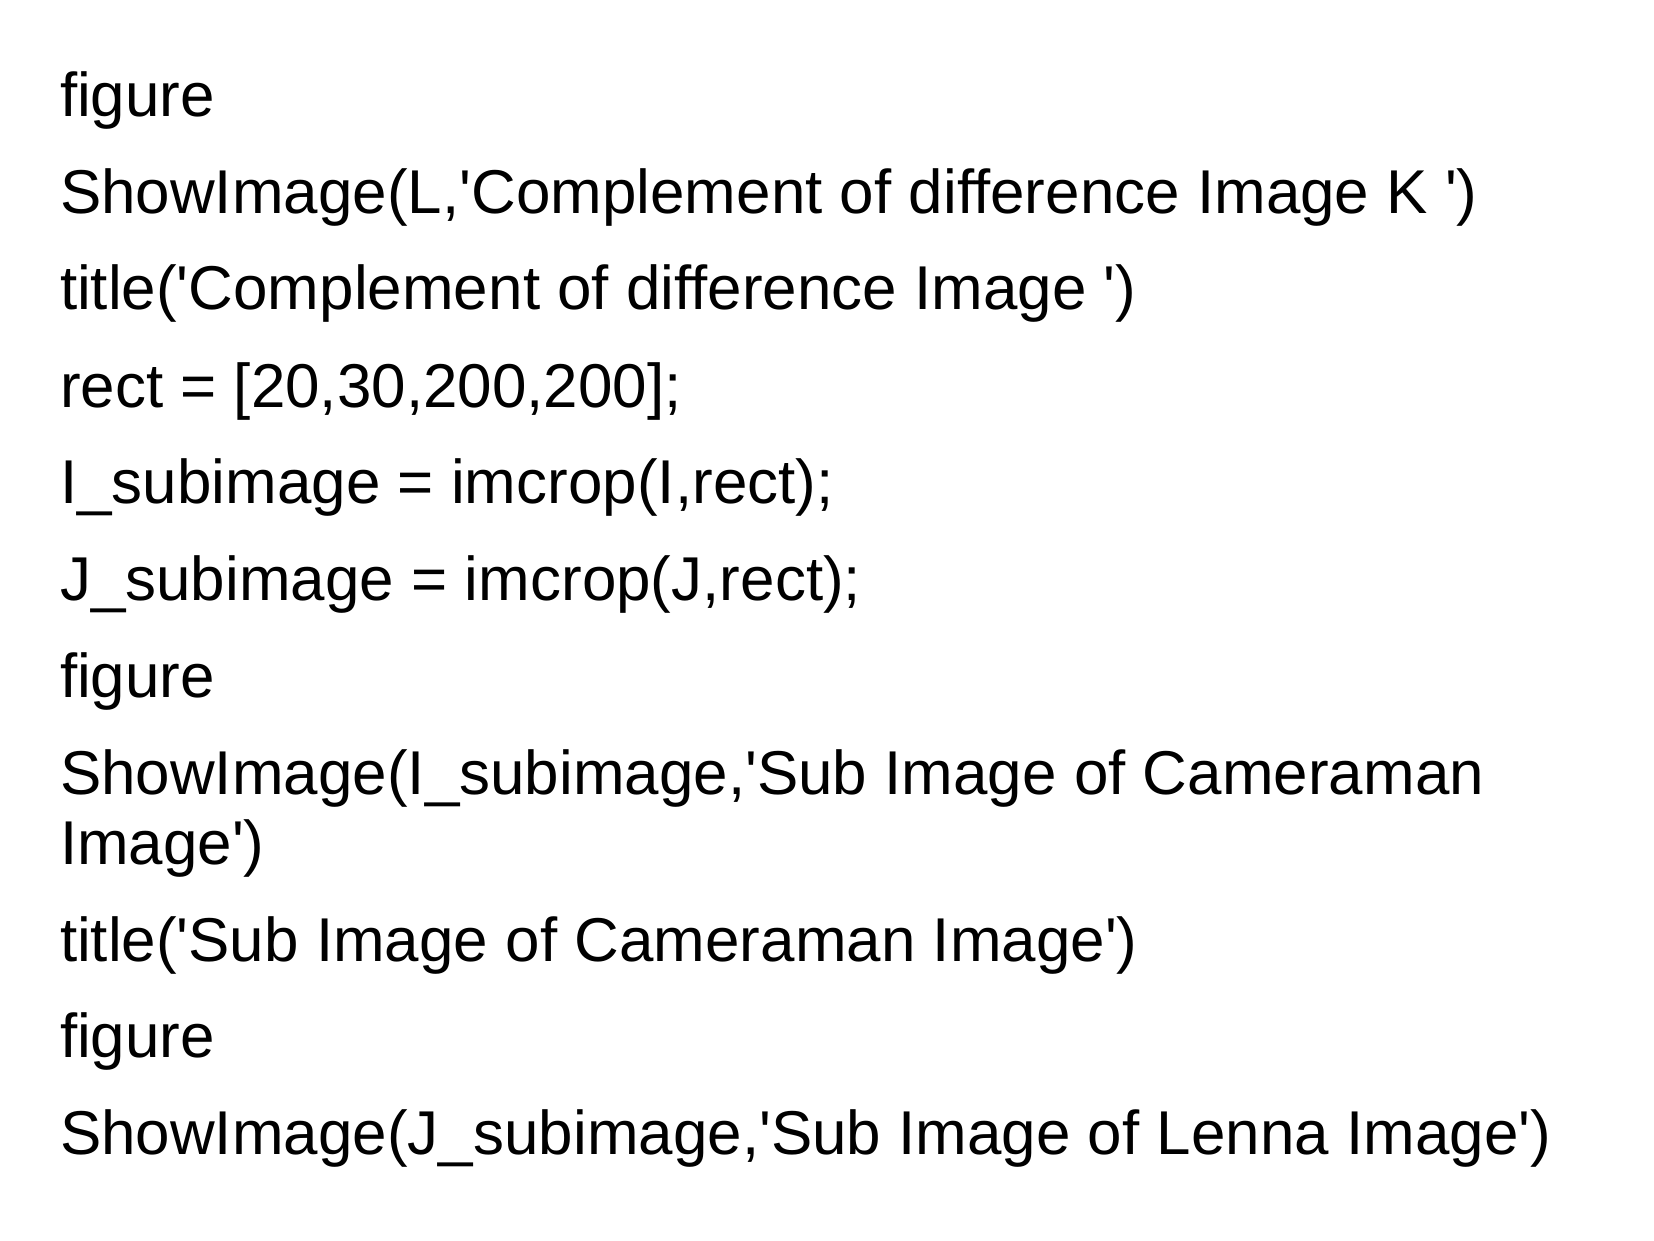

# figure
ShowImage(L,'Complement of difference Image K ')
title('Complement of difference Image ')
rect = [20,30,200,200];
I_subimage = imcrop(I,rect);
J_subimage = imcrop(J,rect);
figure
ShowImage(I_subimage,'Sub Image of Cameraman Image')
title('Sub Image of Cameraman Image')
figure
ShowImage(J_subimage,'Sub Image of Lenna Image')